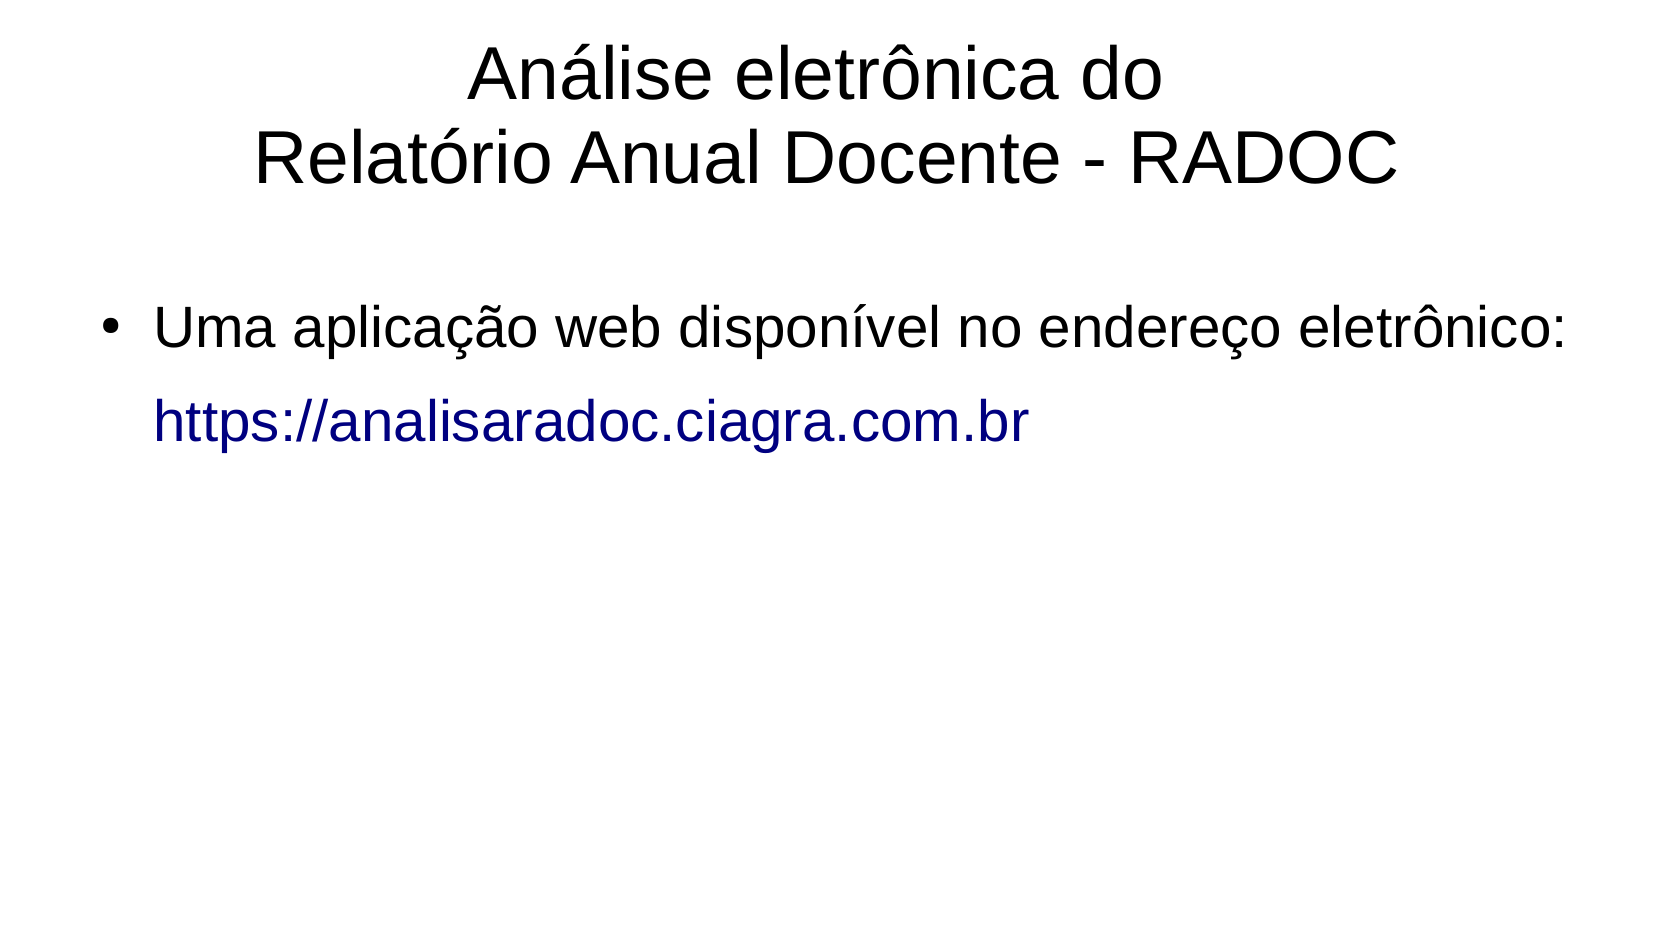

# Análise eletrônica do Relatório Anual Docente - RADOC
Uma aplicação web disponível no endereço eletrônico:
https://analisaradoc.ciagra.com.br